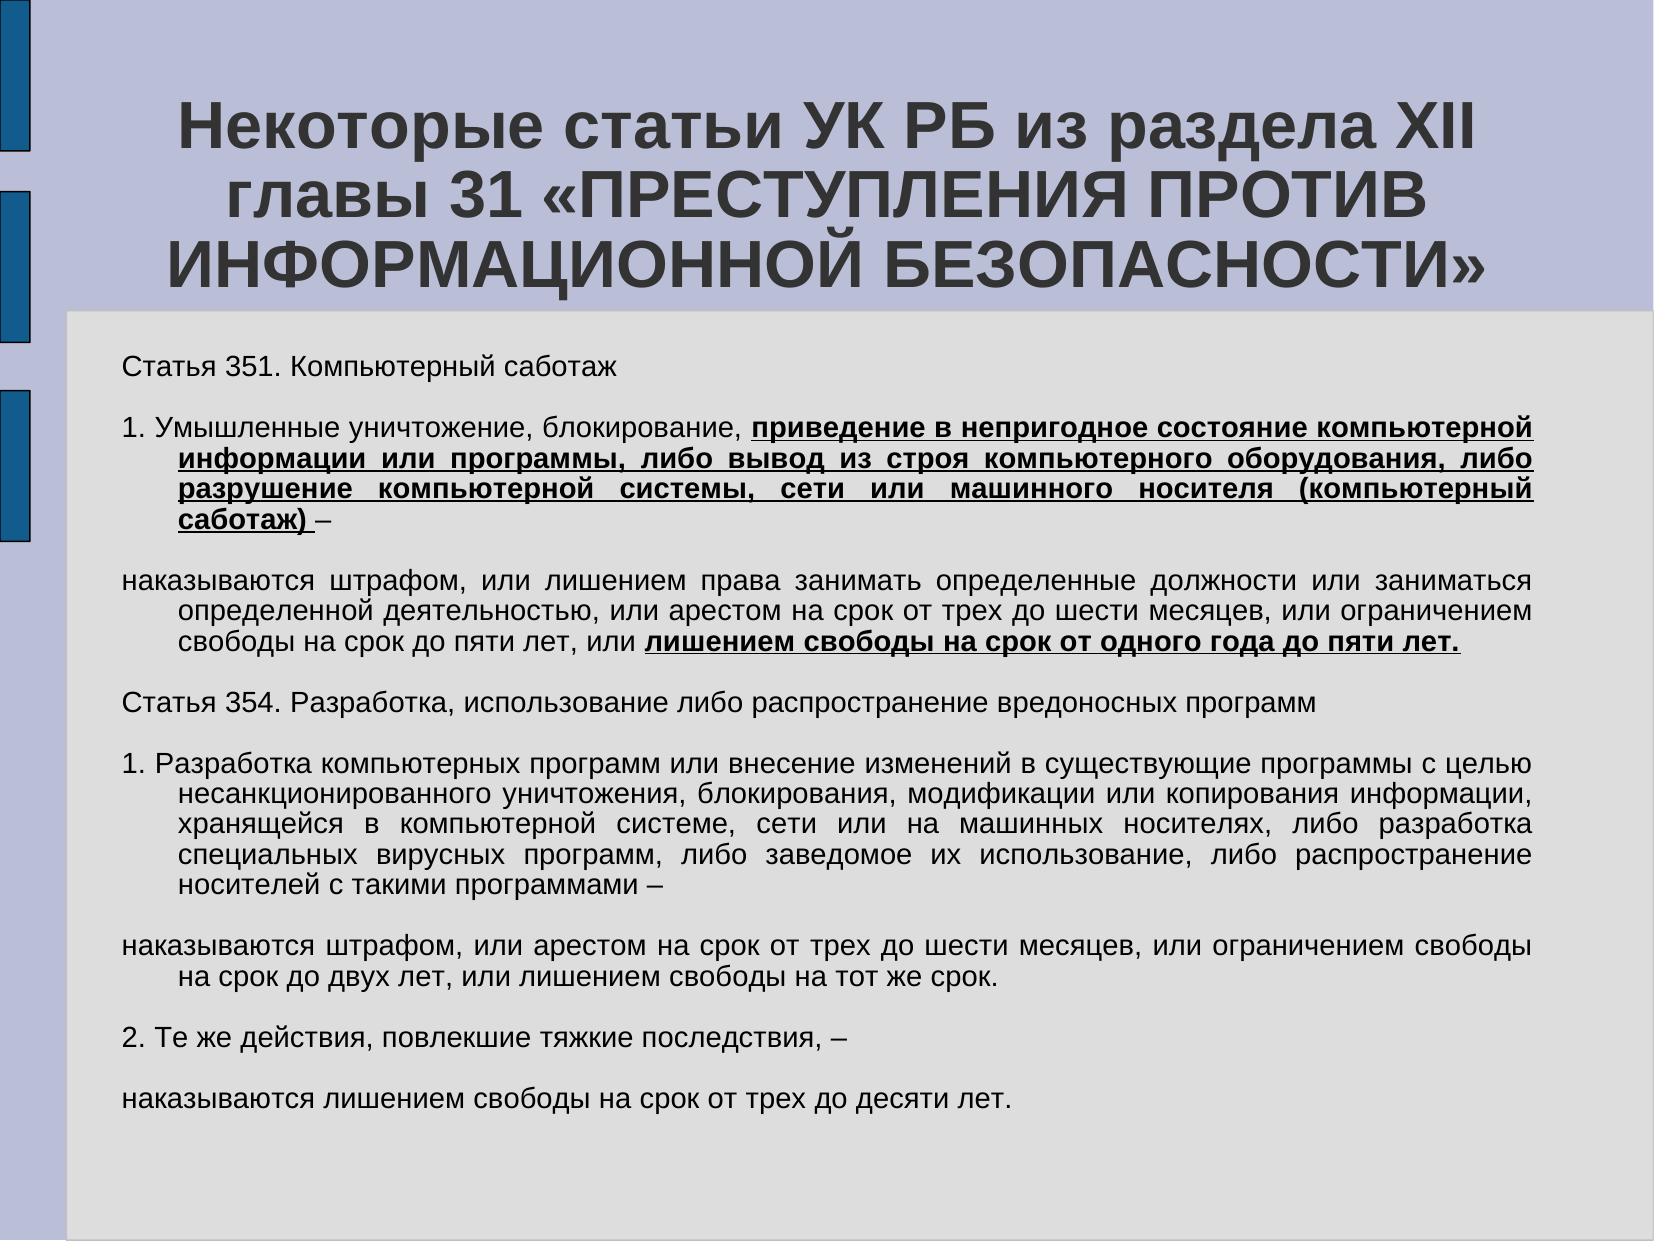

# Некоторые статьи УК РБ из раздела XII главы 31 «ПРЕСТУПЛЕНИЯ ПРОТИВ ИНФОРМАЦИОННОЙ БЕЗОПАСНОСТИ»
Статья 351. Компьютерный саботаж
1. Умышленные уничтожение, блокирование, приведение в непригодное состояние компьютерной информации или программы, либо вывод из строя компьютерного оборудования, либо разрушение компьютерной системы, сети или машинного носителя (компьютерный саботаж) –
наказываются штрафом, или лишением права занимать определенные должности или заниматься определенной деятельностью, или арестом на срок от трех до шести месяцев, или ограничением свободы на срок до пяти лет, или лишением свободы на срок от одного года до пяти лет.
Статья 354. Разработка, использование либо распространение вредоносных программ
1. Разработка компьютерных программ или внесение изменений в существующие программы с целью несанкционированного уничтожения, блокирования, модификации или копирования информации, хранящейся в компьютерной системе, сети или на машинных носителях, либо разработка специальных вирусных программ, либо заведомое их использование, либо распространение носителей с такими программами –
наказываются штрафом, или арестом на срок от трех до шести месяцев, или ограничением свободы на срок до двух лет, или лишением свободы на тот же срок.
2. Те же действия, повлекшие тяжкие последствия, –
наказываются лишением свободы на срок от трех до десяти лет.